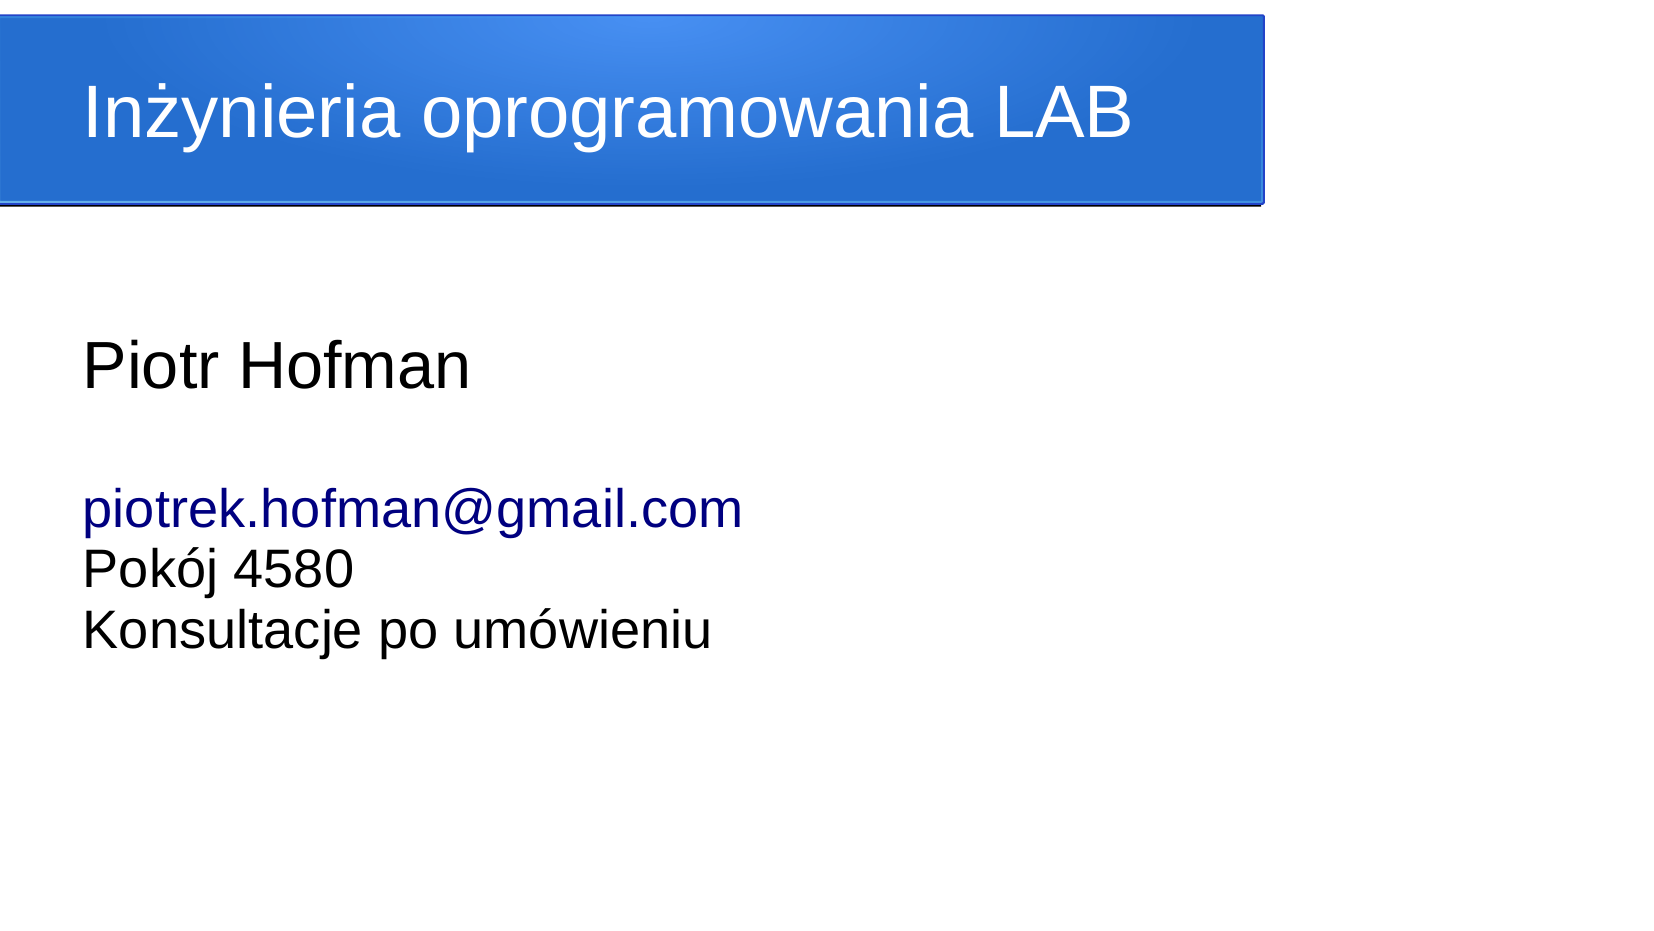

# Inżynieria oprogramowania LAB
Piotr Hofman
piotrek.hofman@gmail.com
Pokój 4580
Konsultacje po umówieniu